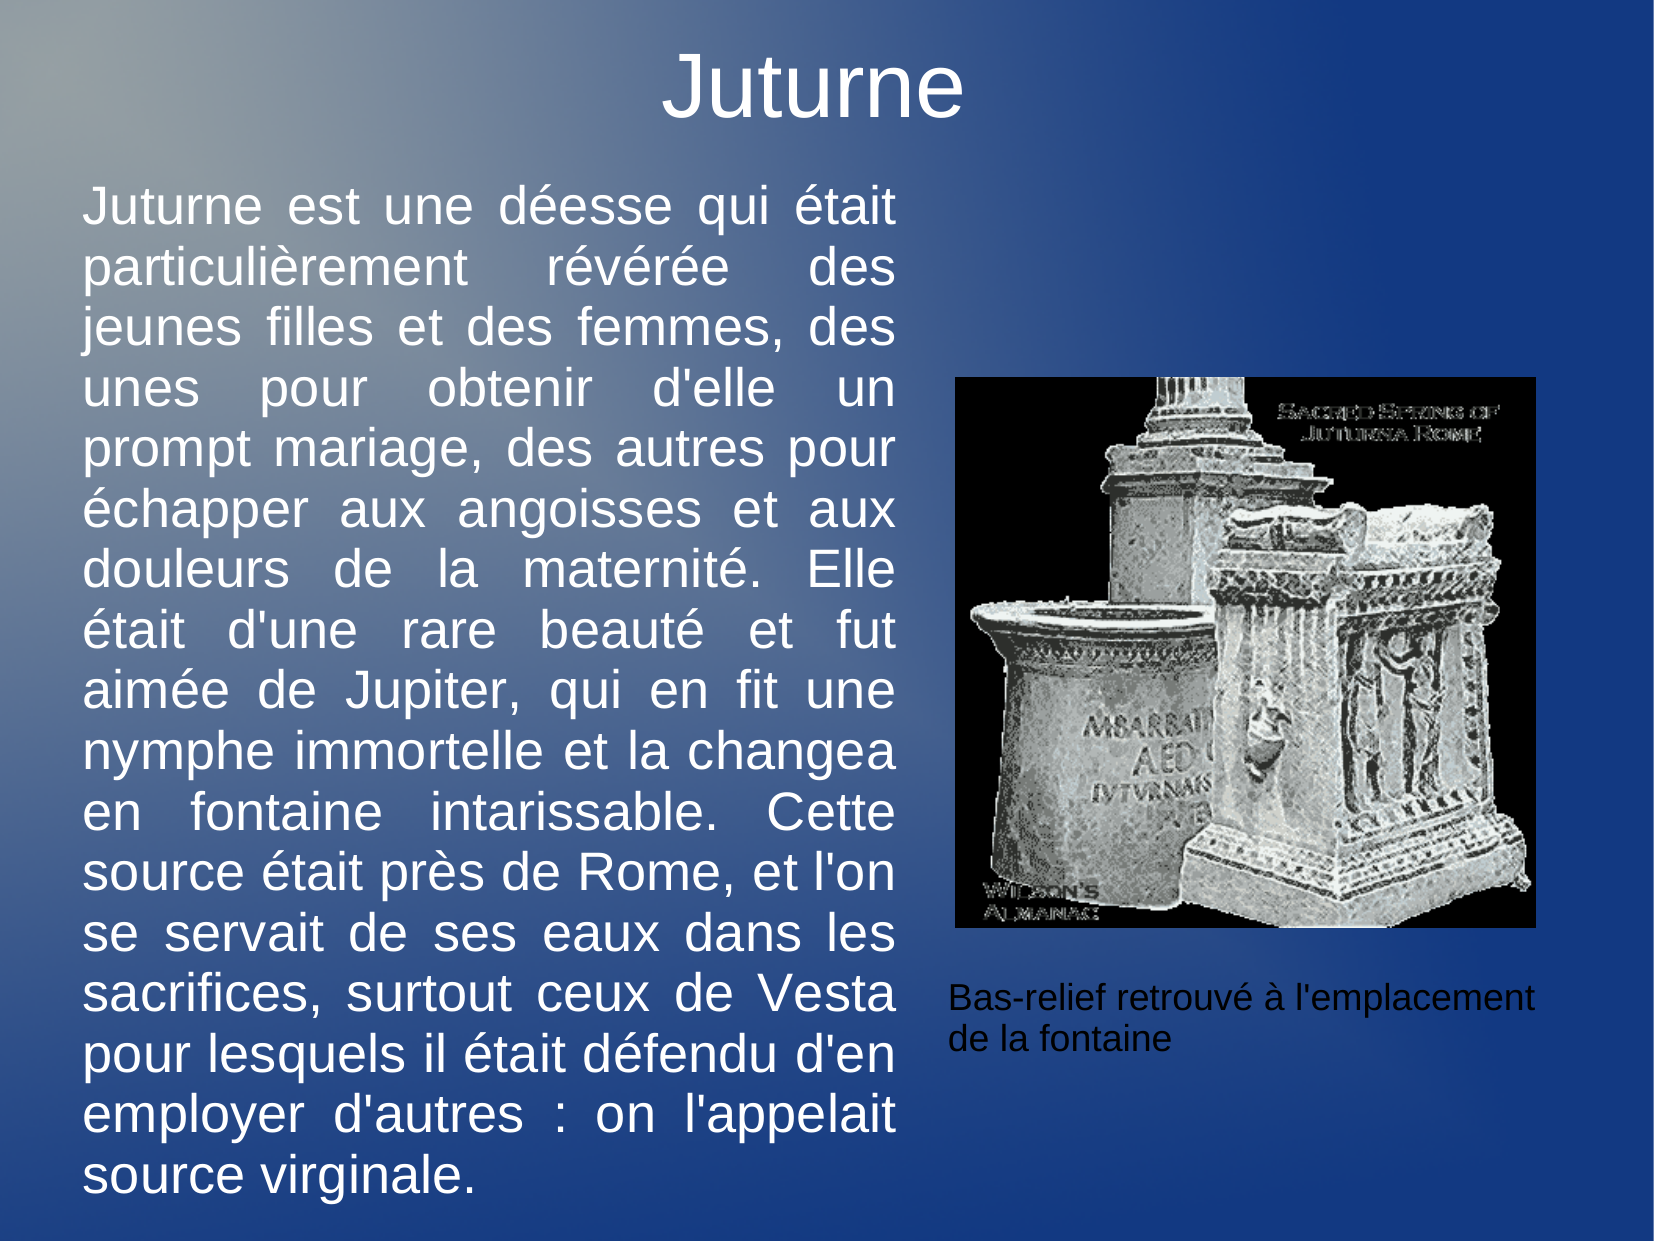

# Juturne
Juturne est une déesse qui était particulièrement révérée des jeunes filles et des femmes, des unes pour obtenir d'elle un prompt mariage, des autres pour échapper aux angoisses et aux douleurs de la maternité. Elle était d'une rare beauté et fut aimée de Jupiter, qui en fit une nymphe immortelle et la changea en fontaine intarissable. Cette source était près de Rome, et l'on se servait de ses eaux dans les sacrifices, surtout ceux de Vesta pour lesquels il était défendu d'en employer d'autres : on l'appelait source virginale.
Bas-relief retrouvé à l'emplacement de la fontaine